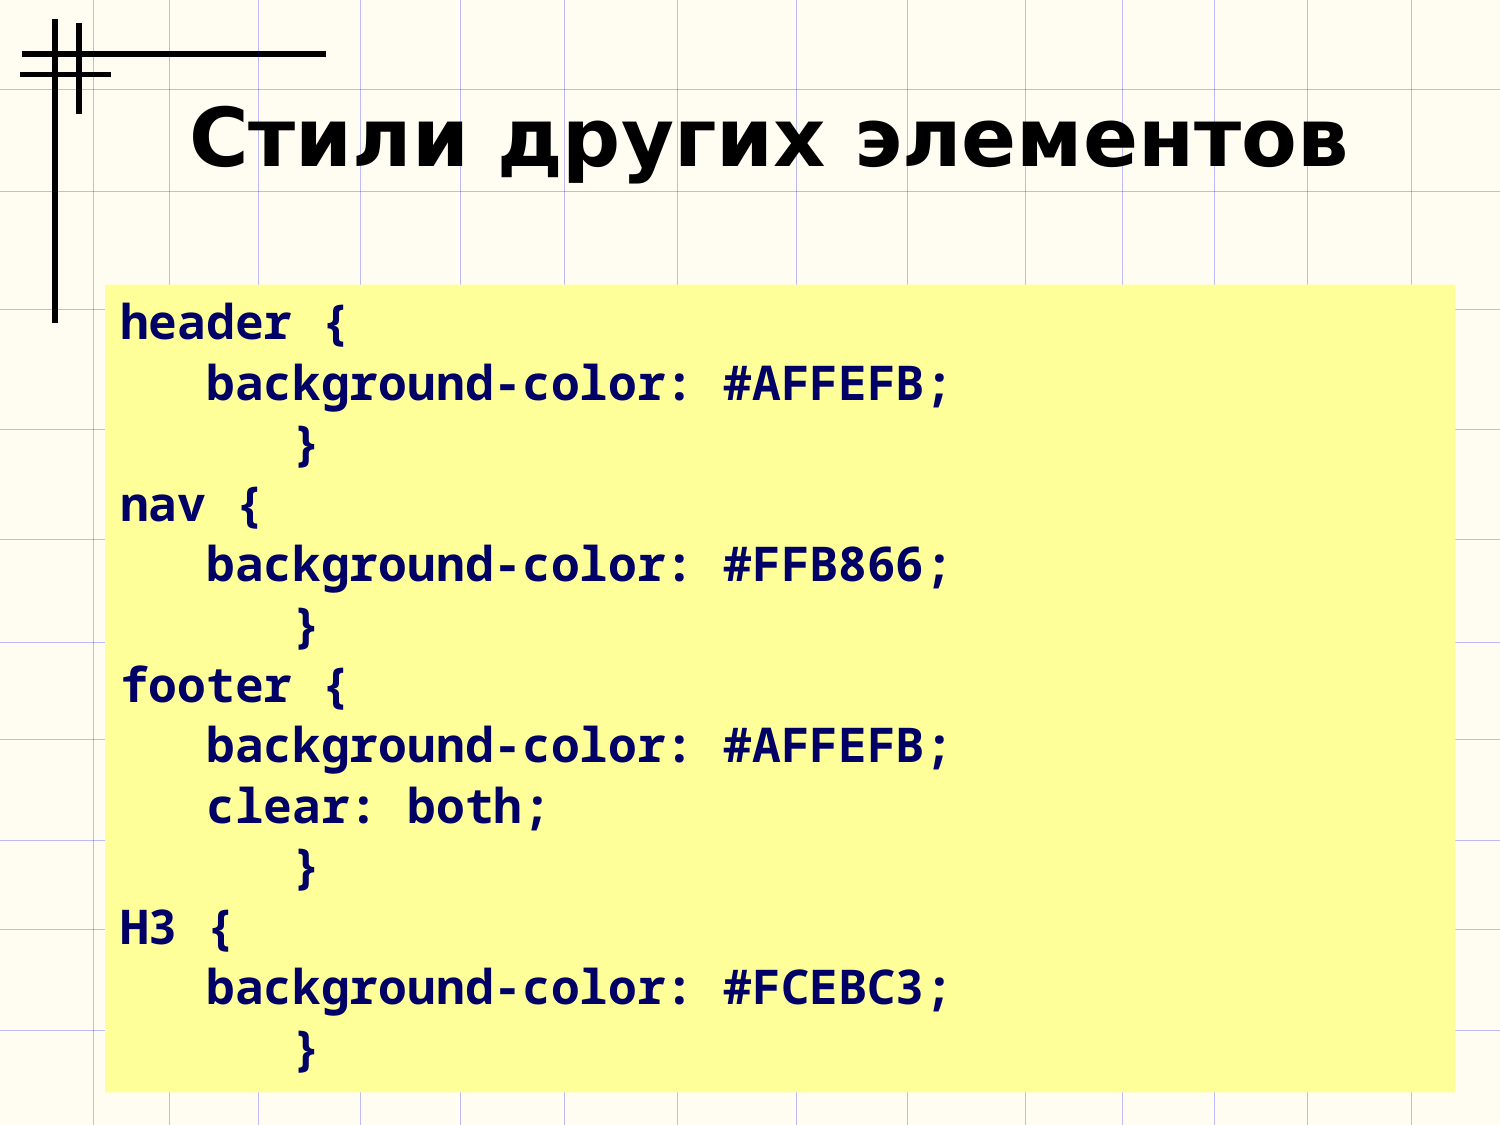

# Стили других элементов
header {
 background-color: #AFFEFB;
 }
nav {
 background-color: #FFB866;
 }
footer {
 background-color: #AFFEFB;
 clear: both;
 }
H3 {
 background-color: #FCEBC3;
 }